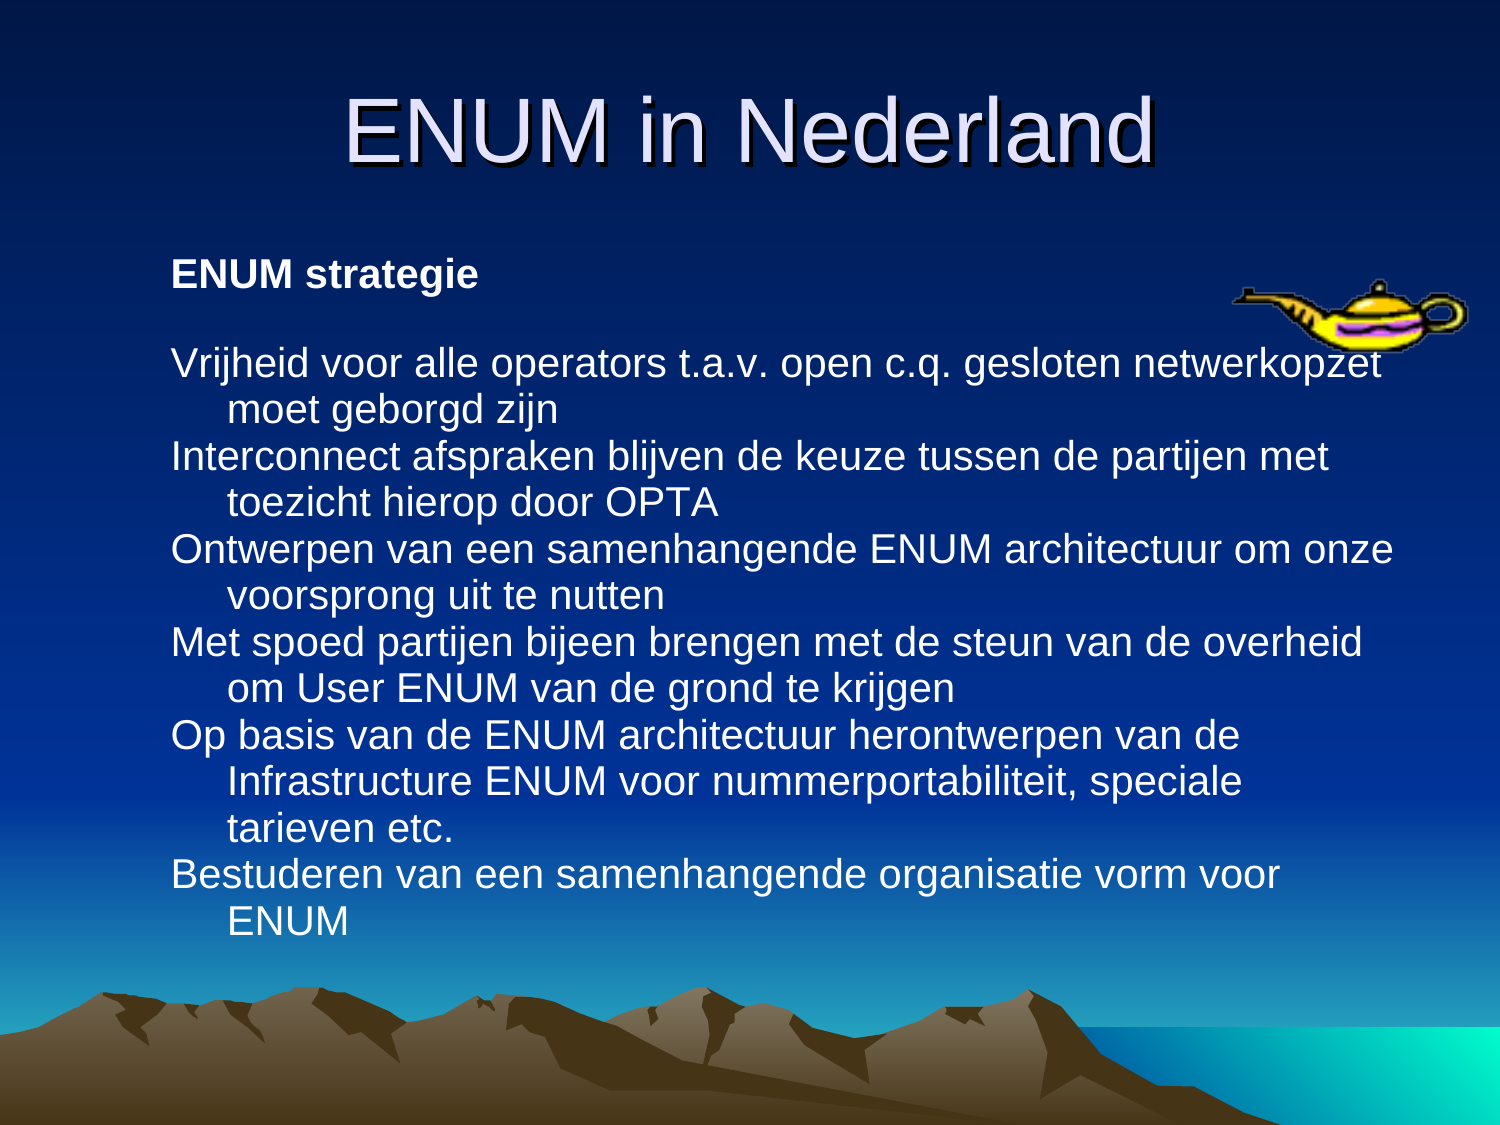

# ENUM in Nederland
ENUM strategie
Vrijheid voor alle operators t.a.v. open c.q. gesloten netwerkopzet moet geborgd zijn
Interconnect afspraken blijven de keuze tussen de partijen met toezicht hierop door OPTA
Ontwerpen van een samenhangende ENUM architectuur om onze voorsprong uit te nutten
Met spoed partijen bijeen brengen met de steun van de overheid om User ENUM van de grond te krijgen
Op basis van de ENUM architectuur herontwerpen van de Infrastructure ENUM voor nummerportabiliteit, speciale tarieven etc.
Bestuderen van een samenhangende organisatie vorm voor ENUM